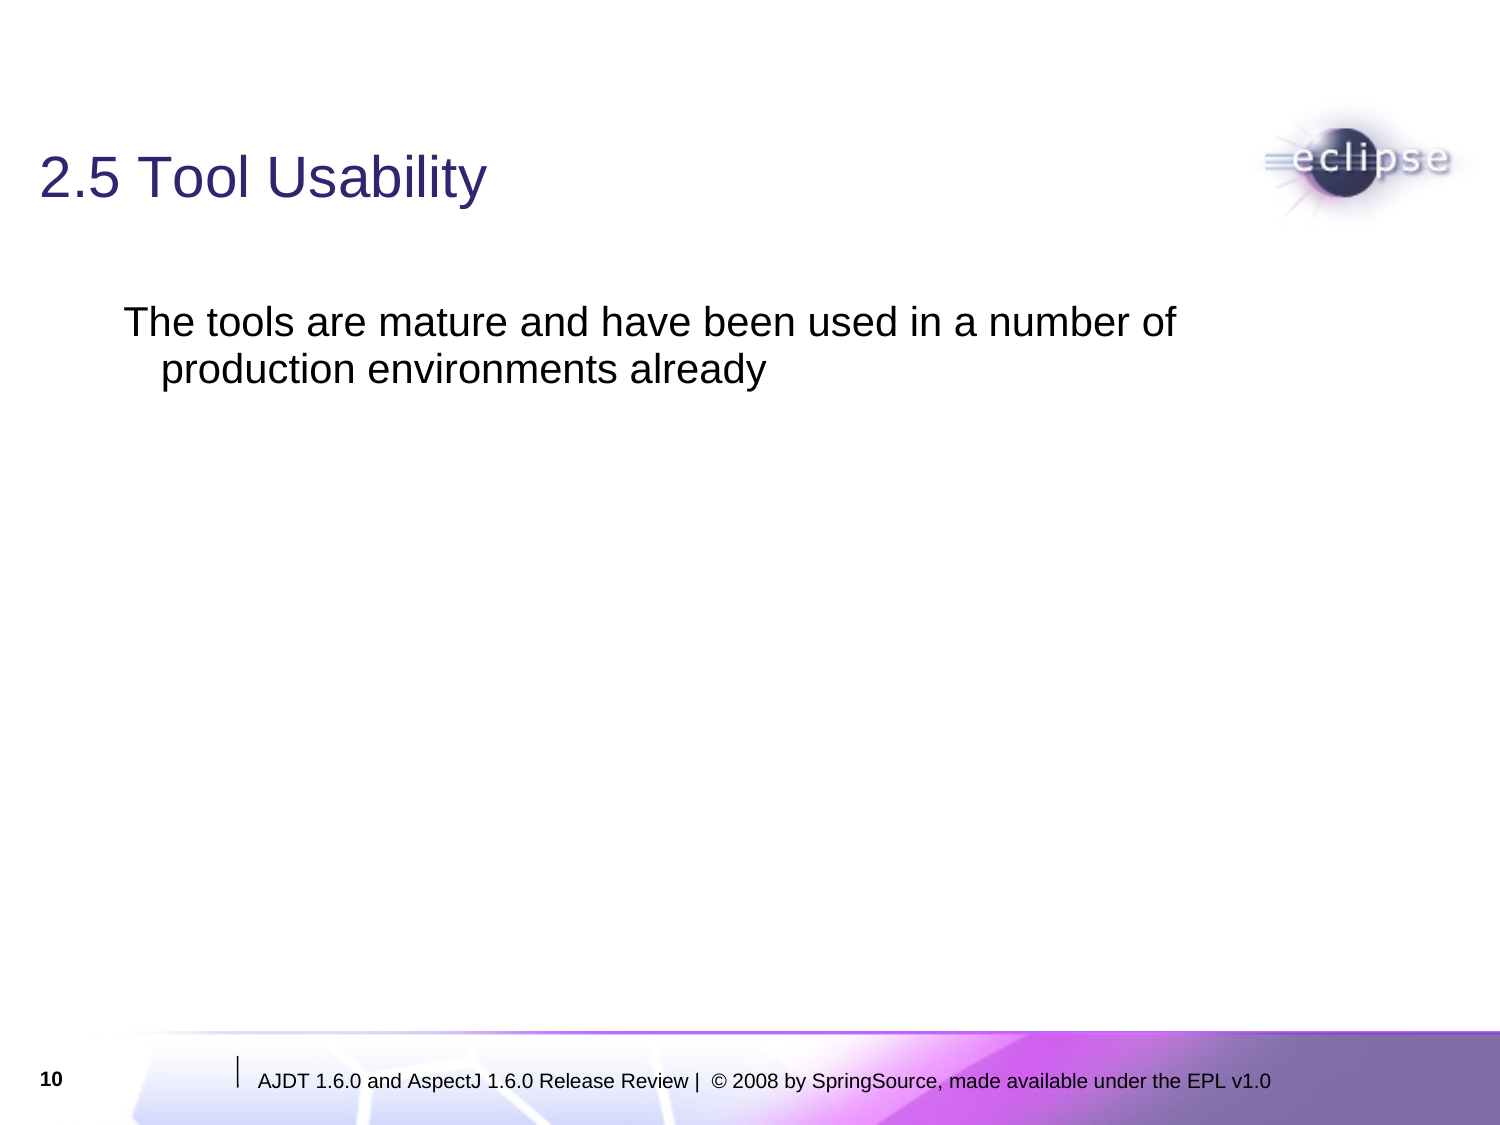

# 2.5 Tool Usability
The tools are mature and have been used in a number of production environments already
10